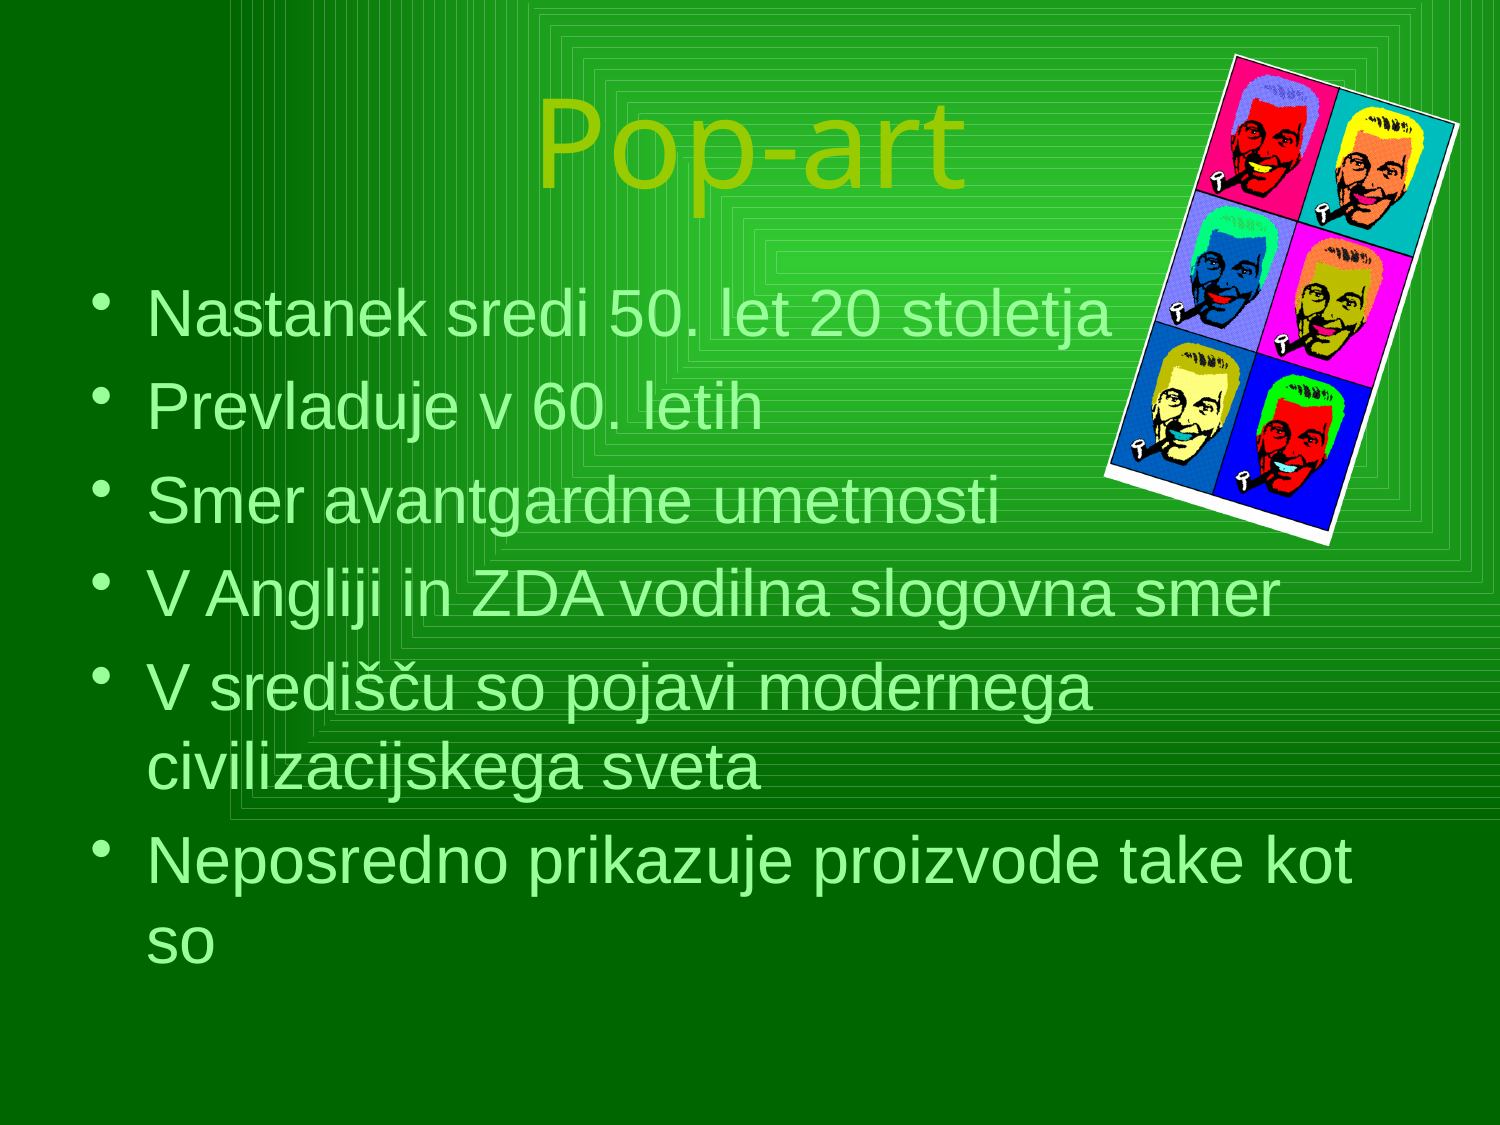

# Pop-art
Nastanek sredi 50. let 20 stoletja
Prevladuje v 60. letih
Smer avantgardne umetnosti
V Angliji in ZDA vodilna slogovna smer
V središču so pojavi modernega civilizacijskega sveta
Neposredno prikazuje proizvode take kot so